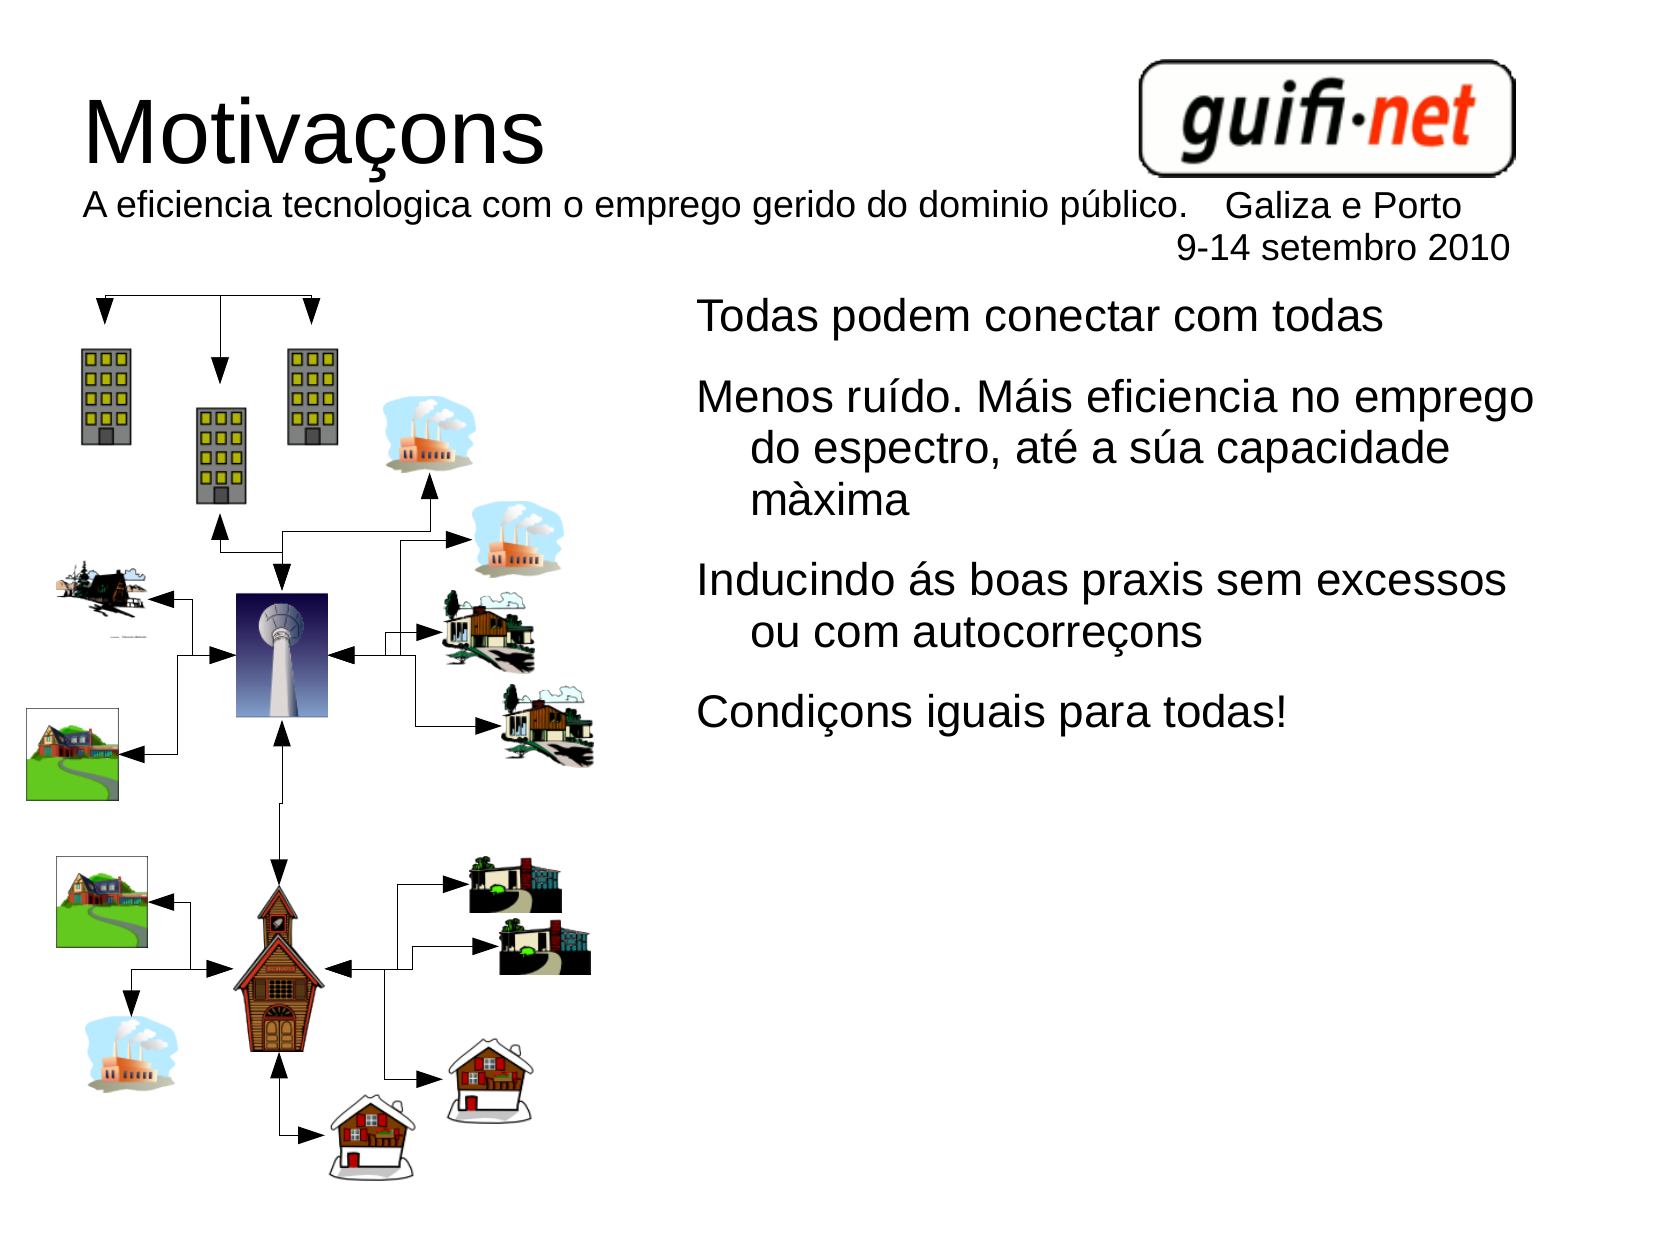

# Motivaçons A eficiencia tecnologica com o emprego gerido do dominio público.
Galiza e Porto
9-14 setembro 2010
Todas podem conectar com todas
Menos ruído. Máis eficiencia no emprego do espectro, até a súa capacidade màxima
Inducindo ás boas praxis sem excessos ou com autocorreçons
Condiçons iguais para todas!